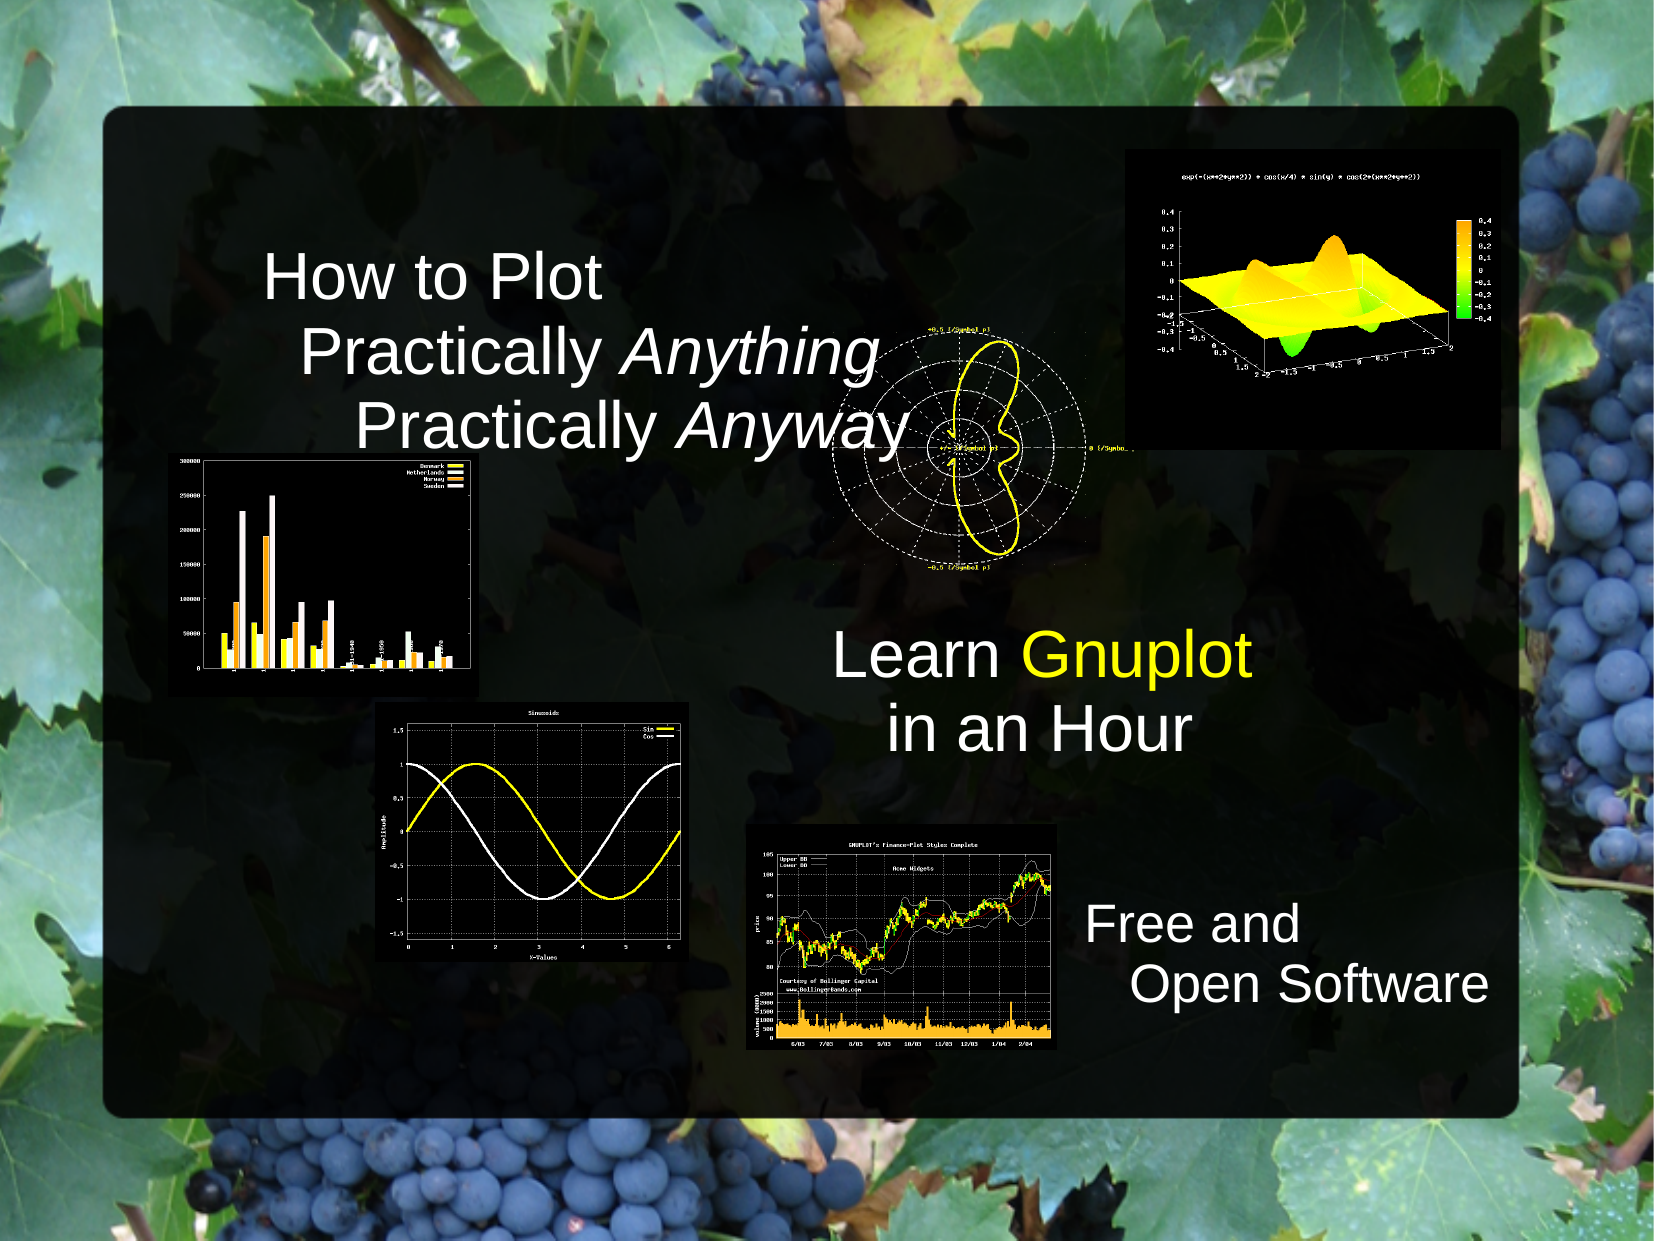

How to Plot
 Practically Anything
 Practically Anyway
# Learn Gnuplot in an Hour
Free and
 Open Software